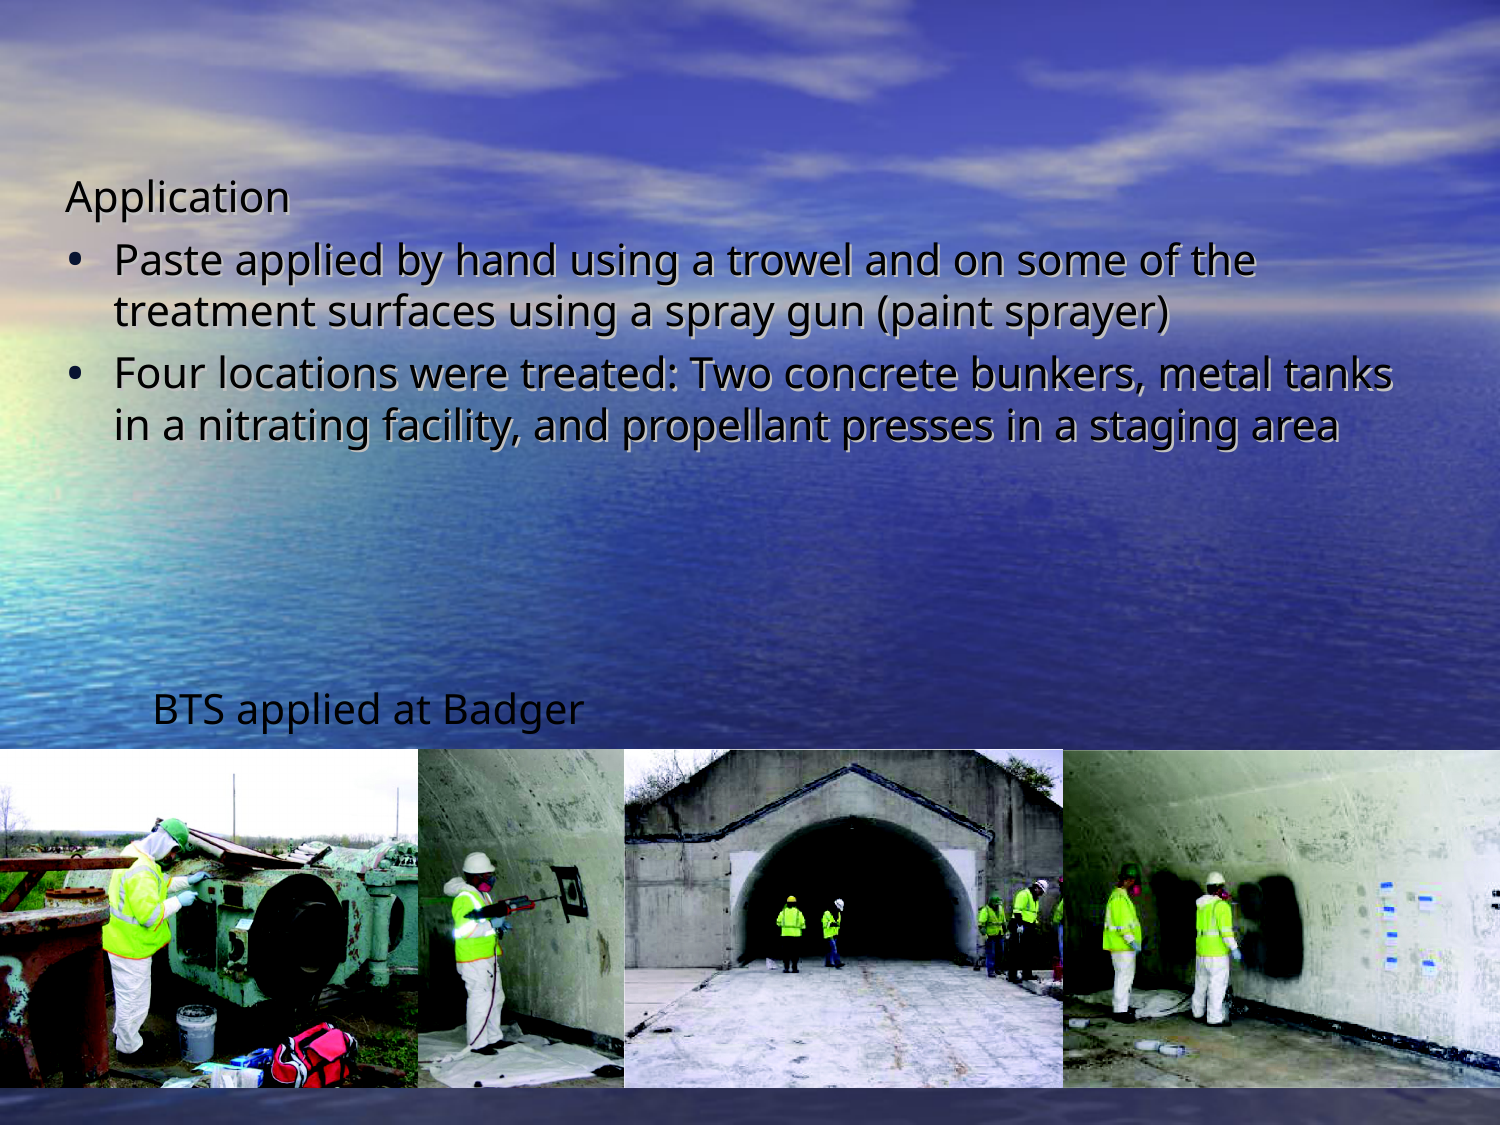

# Application
Paste applied by hand using a trowel and on some of the treatment surfaces using a spray gun (paint sprayer)
Four locations were treated: Two concrete bunkers, metal tanks in a nitrating facility, and propellant presses in a staging area
BTS applied at Badger